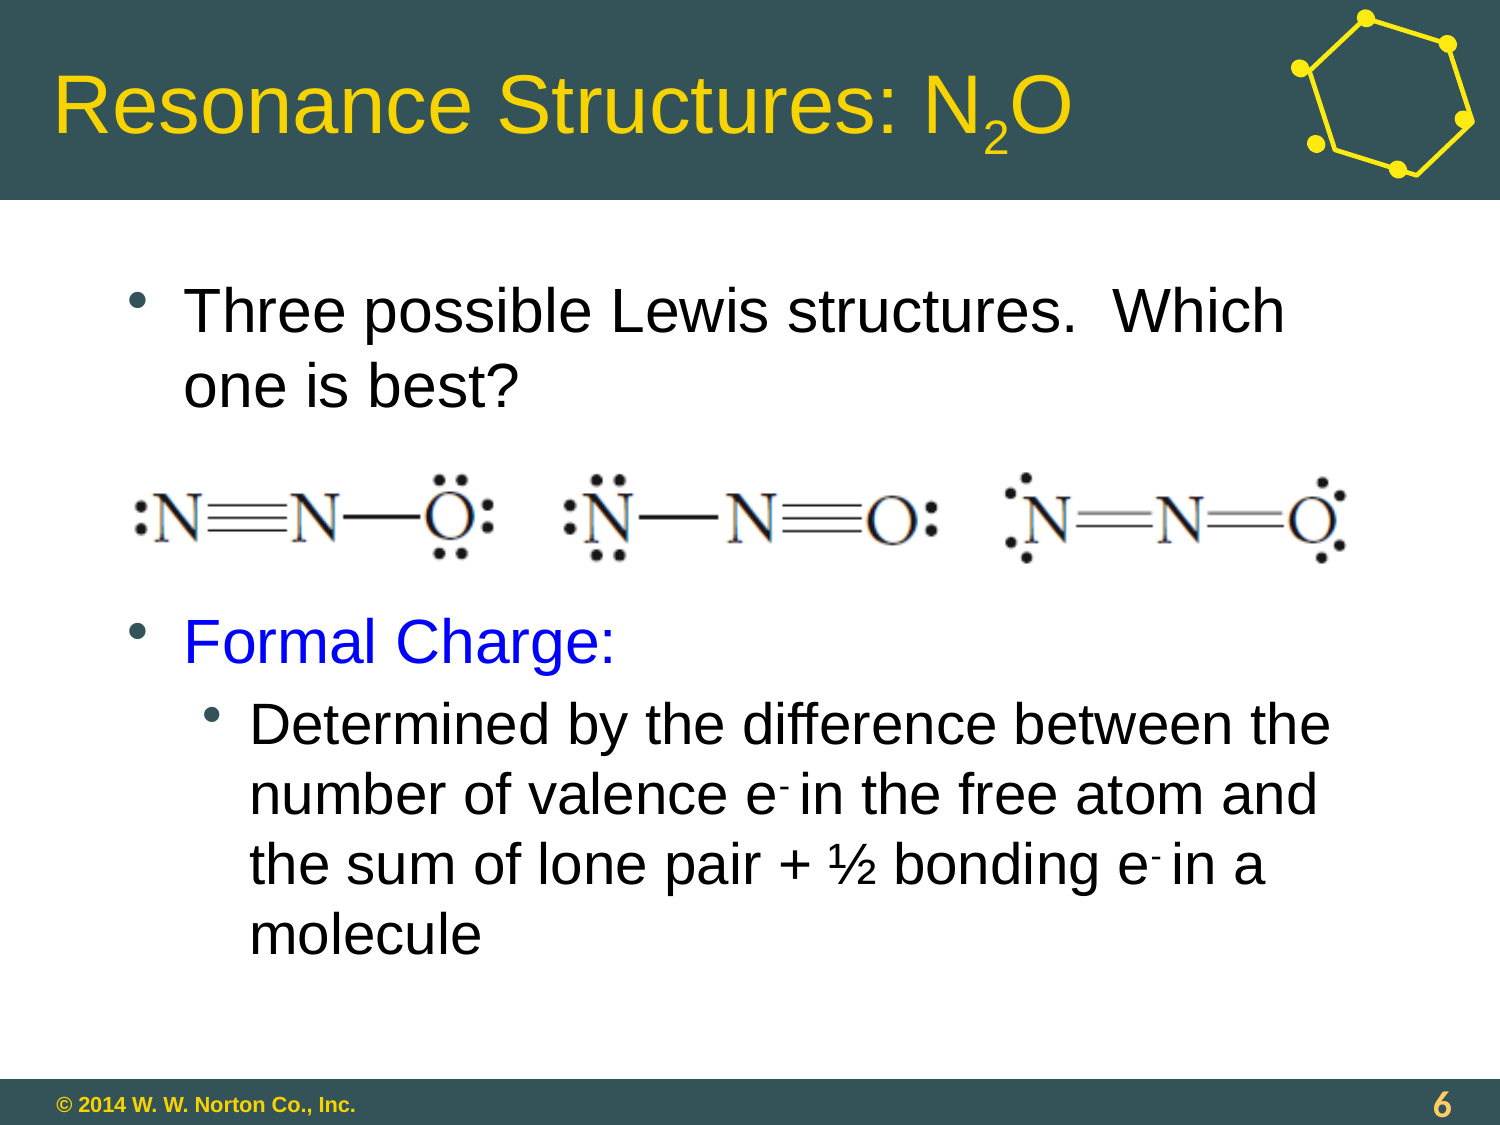

# Resonance Structures: N2O
Three possible Lewis structures. Which one is best?
Formal Charge:
Determined by the difference between the number of valence e- in the free atom and the sum of lone pair + ½ bonding e- in a molecule